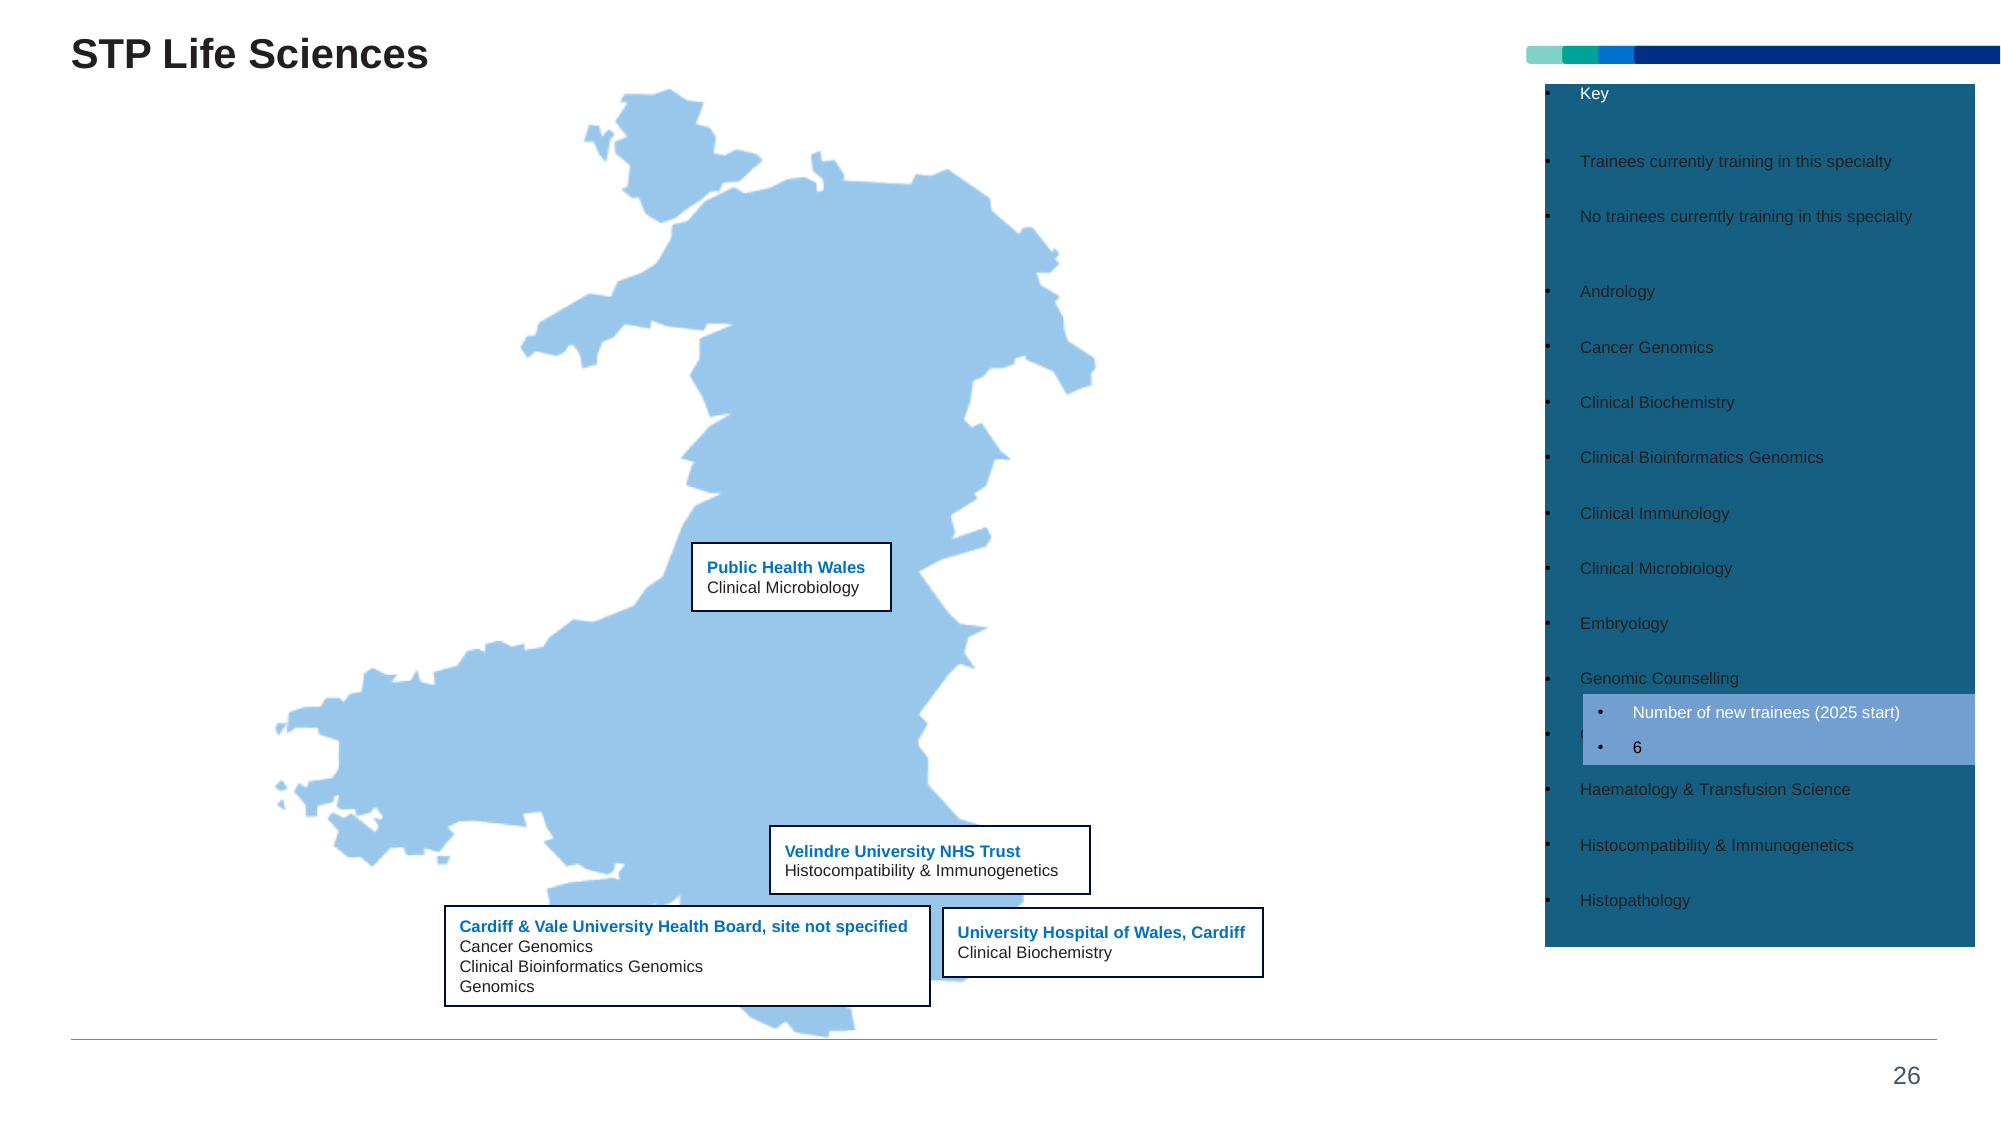

# STP Life Sciences
| Key | |
| --- | --- |
| Trainees currently training in this specialty | |
| No trainees currently training in this specialty | |
| Specialty | |
| --- | --- |
| Andrology | |
| Cancer Genomics | |
| Clinical Biochemistry | |
| Clinical Bioinformatics Genomics | |
| Clinical Immunology | |
| Clinical Microbiology | |
| Embryology | |
| Genomic Counselling | |
| Genomics | |
| Haematology & Transfusion Science | |
| Histocompatibility & Immunogenetics | |
| Histopathology | |
Public Health Wales
Clinical Microbiology
| Number of new trainees (2025 start) |
| --- |
| 6 |
Velindre University NHS Trust
Histocompatibility & Immunogenetics
Cardiff & Vale University Health Board, site not specified
Cancer Genomics
Clinical Bioinformatics Genomics
Genomics
University Hospital of Wales, Cardiff
Clinical Biochemistry